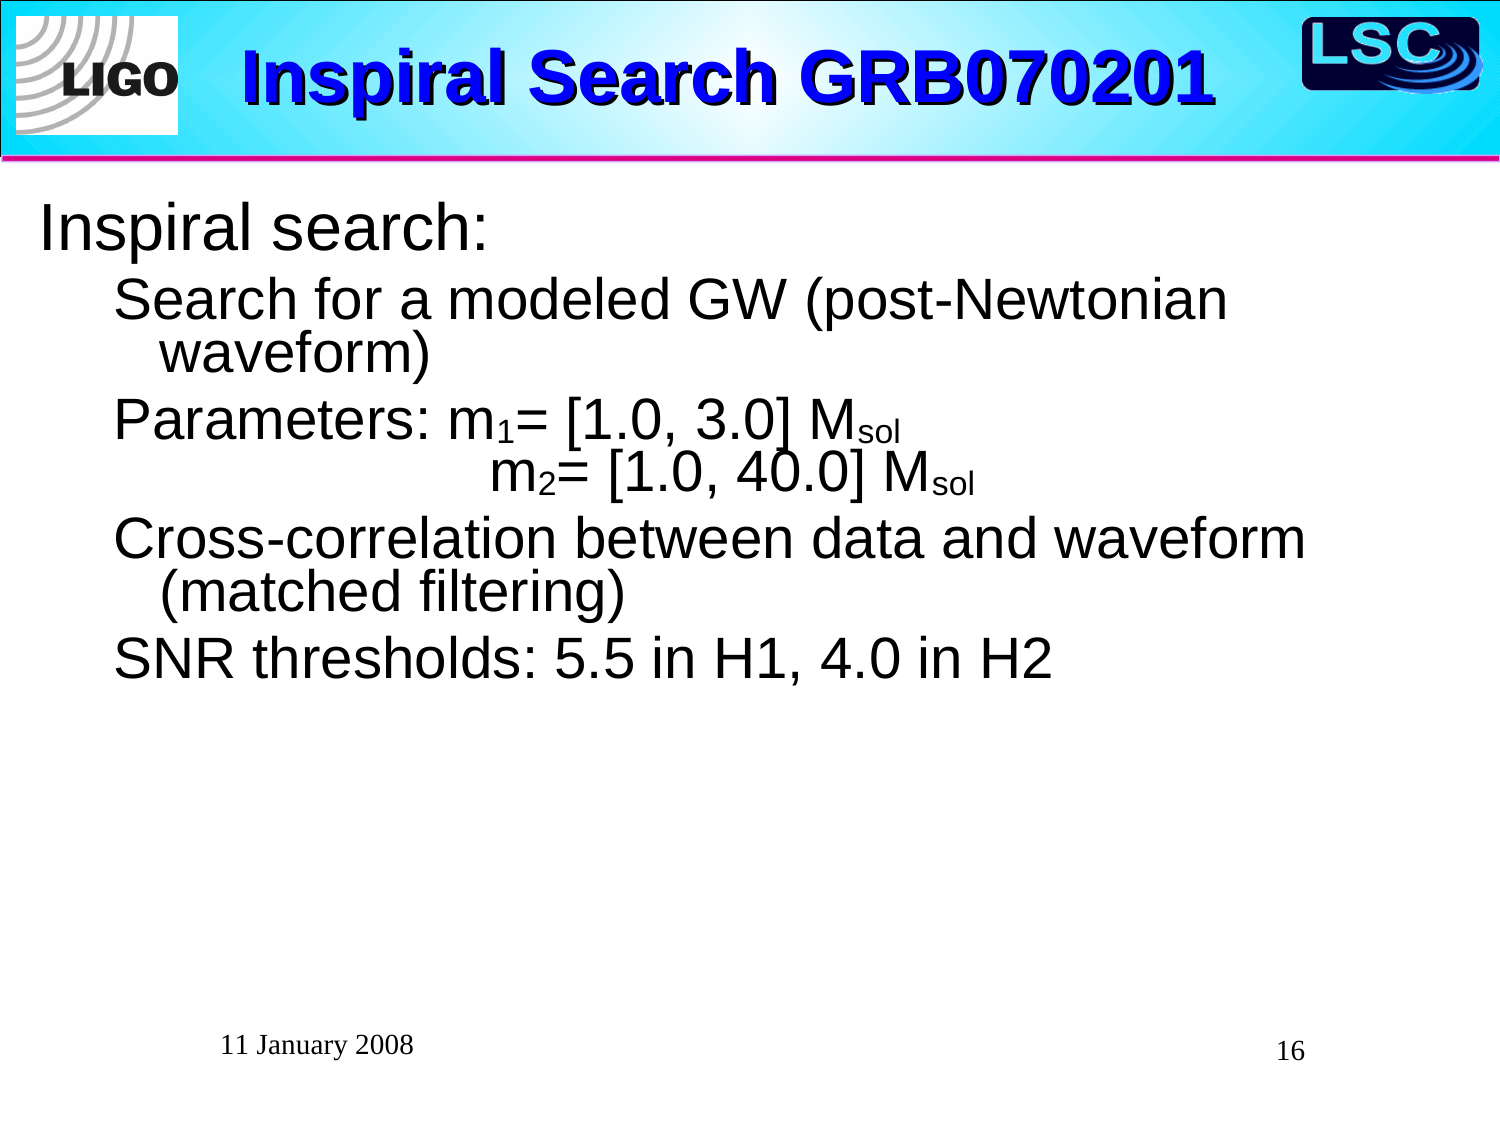

# Inspiral Search GRB070201
Inspiral search:
Search for a modeled GW (post-Newtonian waveform)
Parameters: m1= [1.0, 3.0] Msol
 m2= [1.0, 40.0] Msol
Cross-correlation between data and waveform (matched filtering)
SNR thresholds: 5.5 in H1, 4.0 in H2
11 January 2008
16